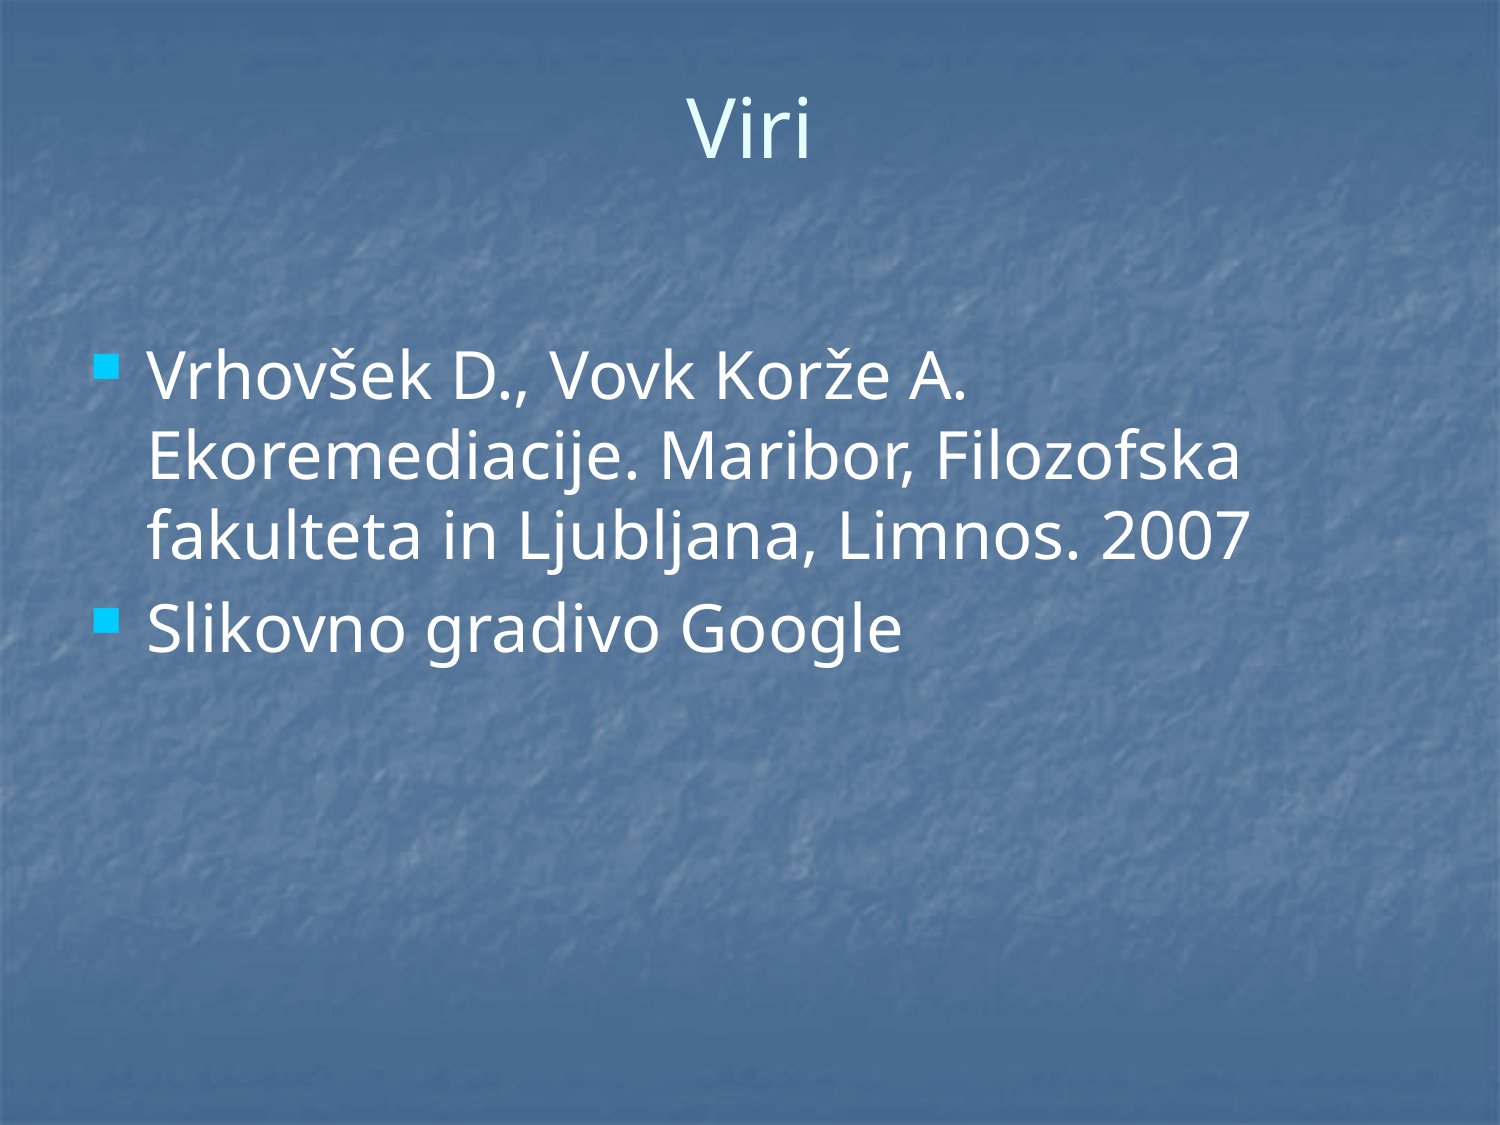

# Viri
Vrhovšek D., Vovk Korže A. Ekoremediacije. Maribor, Filozofska fakulteta in Ljubljana, Limnos. 2007
Slikovno gradivo Google